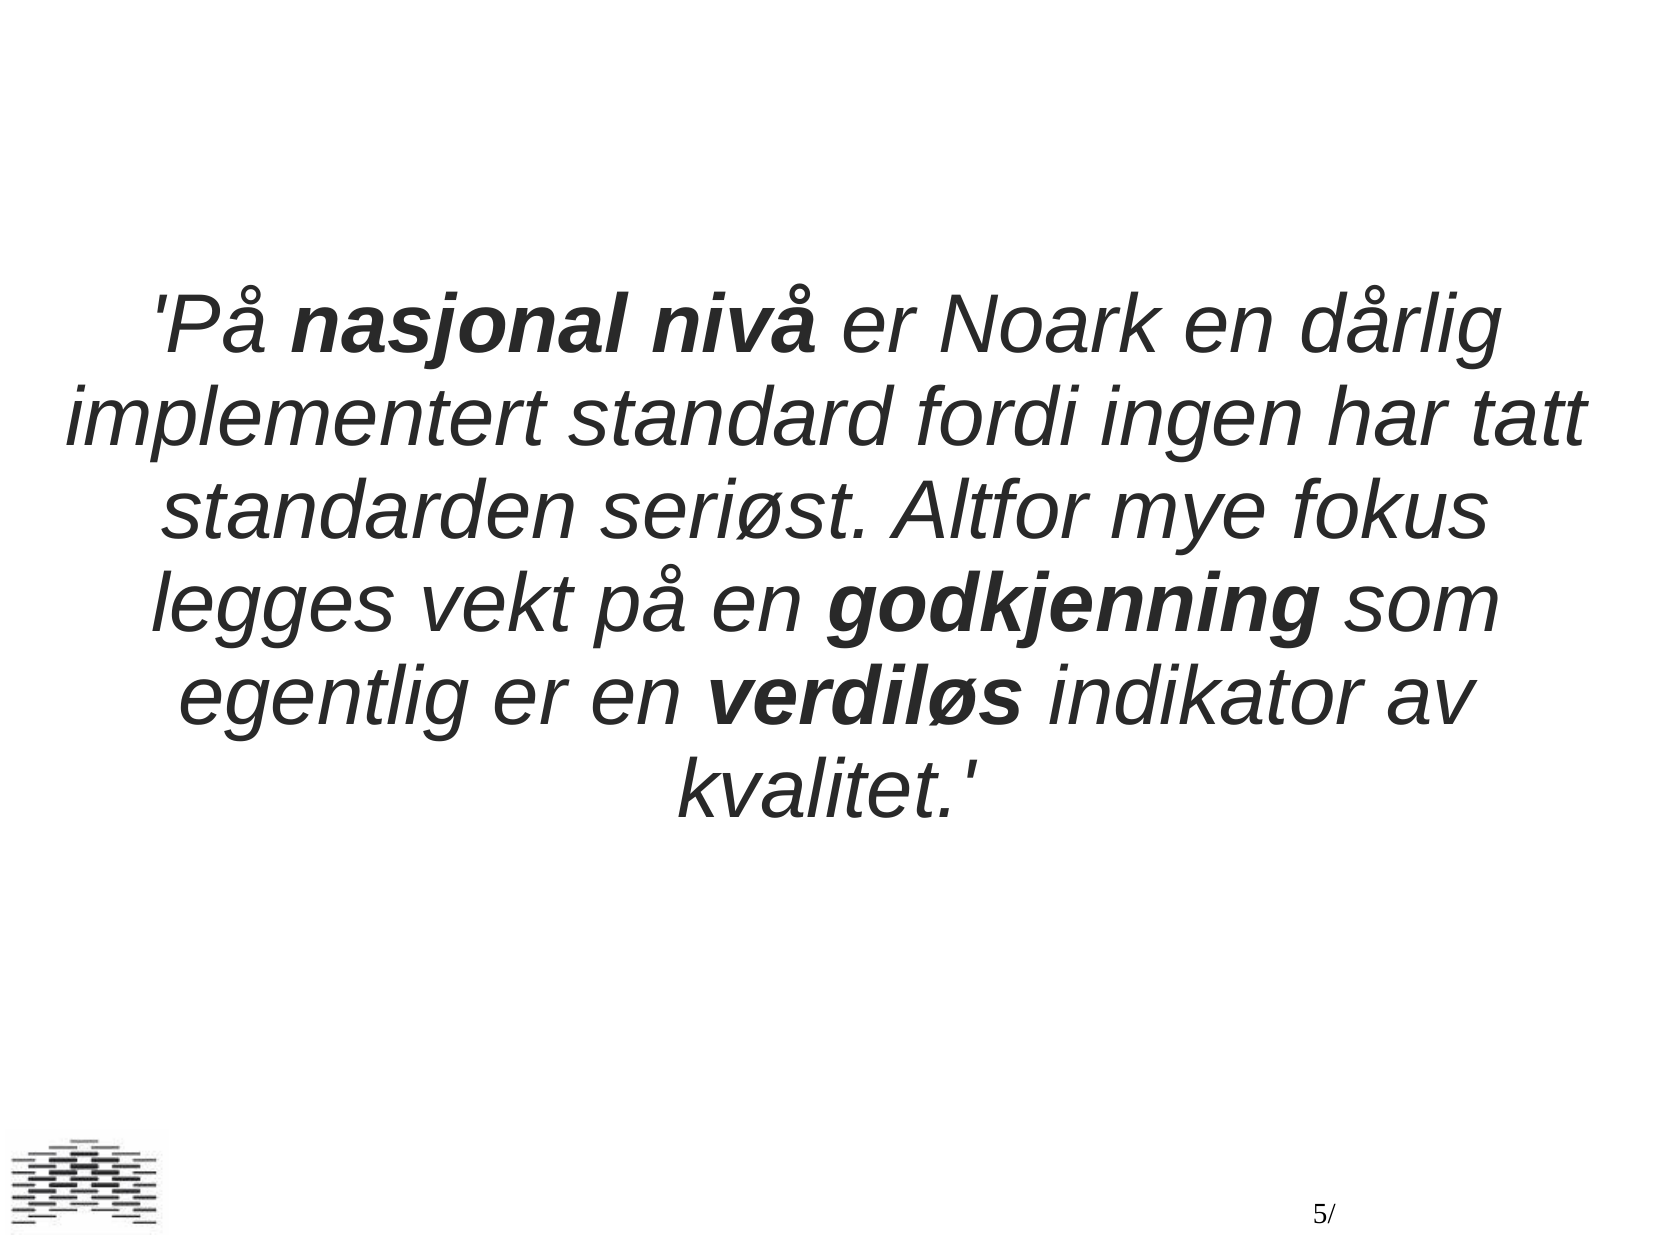

'På nasjonal nivå er Noark en dårlig implementert standard fordi ingen har tatt standarden seriøst. Altfor mye fokus legges vekt på en godkjenning som egentlig er en verdiløs indikator av kvalitet.'